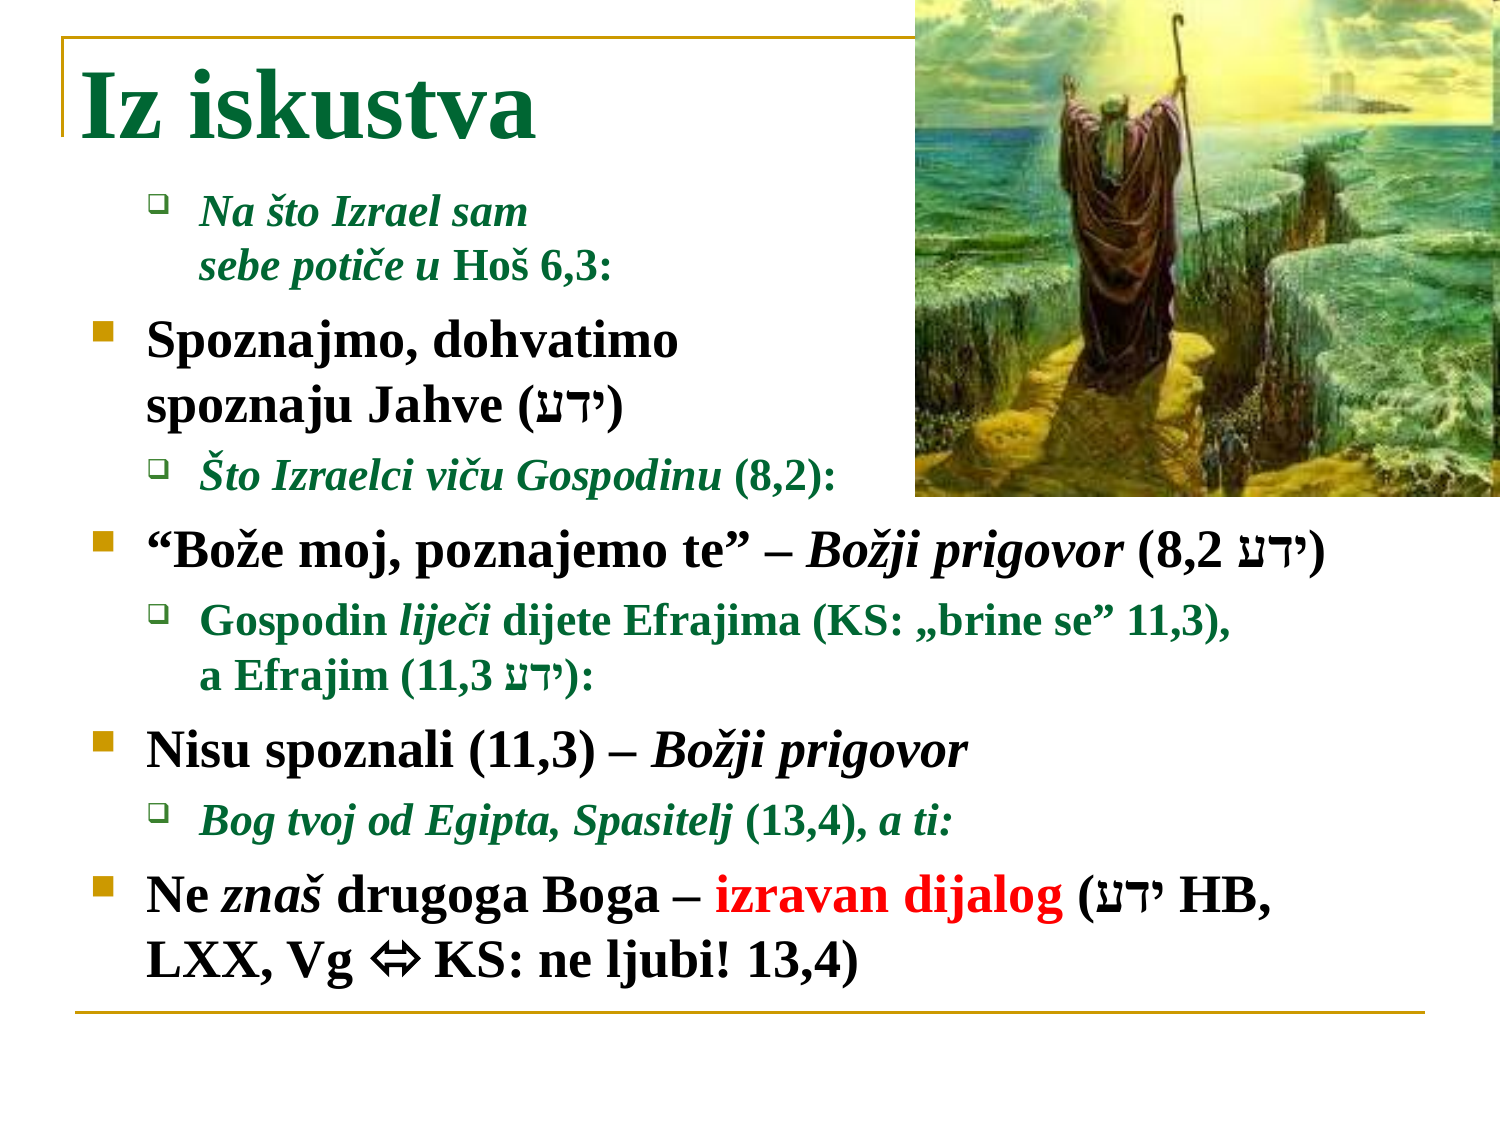

# Iz iskustva
Na što Izrael sam
sebe potiče u Hoš 6,3:
Spoznajmo, dohvatimo
spoznaju Jahve (ידע)
Što Izraelci viču Gospodinu (8,2):
“Bože moj, poznajemo te” – Božji prigovor (ידע 8,2)
Gospodin liječi dijete Efrajima (KS: „brine se” 11,3),
a Efrajim (ידע 11,3):
Nisu spoznali (11,3) – Božji prigovor
Bog tvoj od Egipta, Spasitelj (13,4), a ti:
Ne znaš drugoga Boga – izravan dijalog (ידע HB, LXX, Vg  KS: ne ljubi! 13,4)